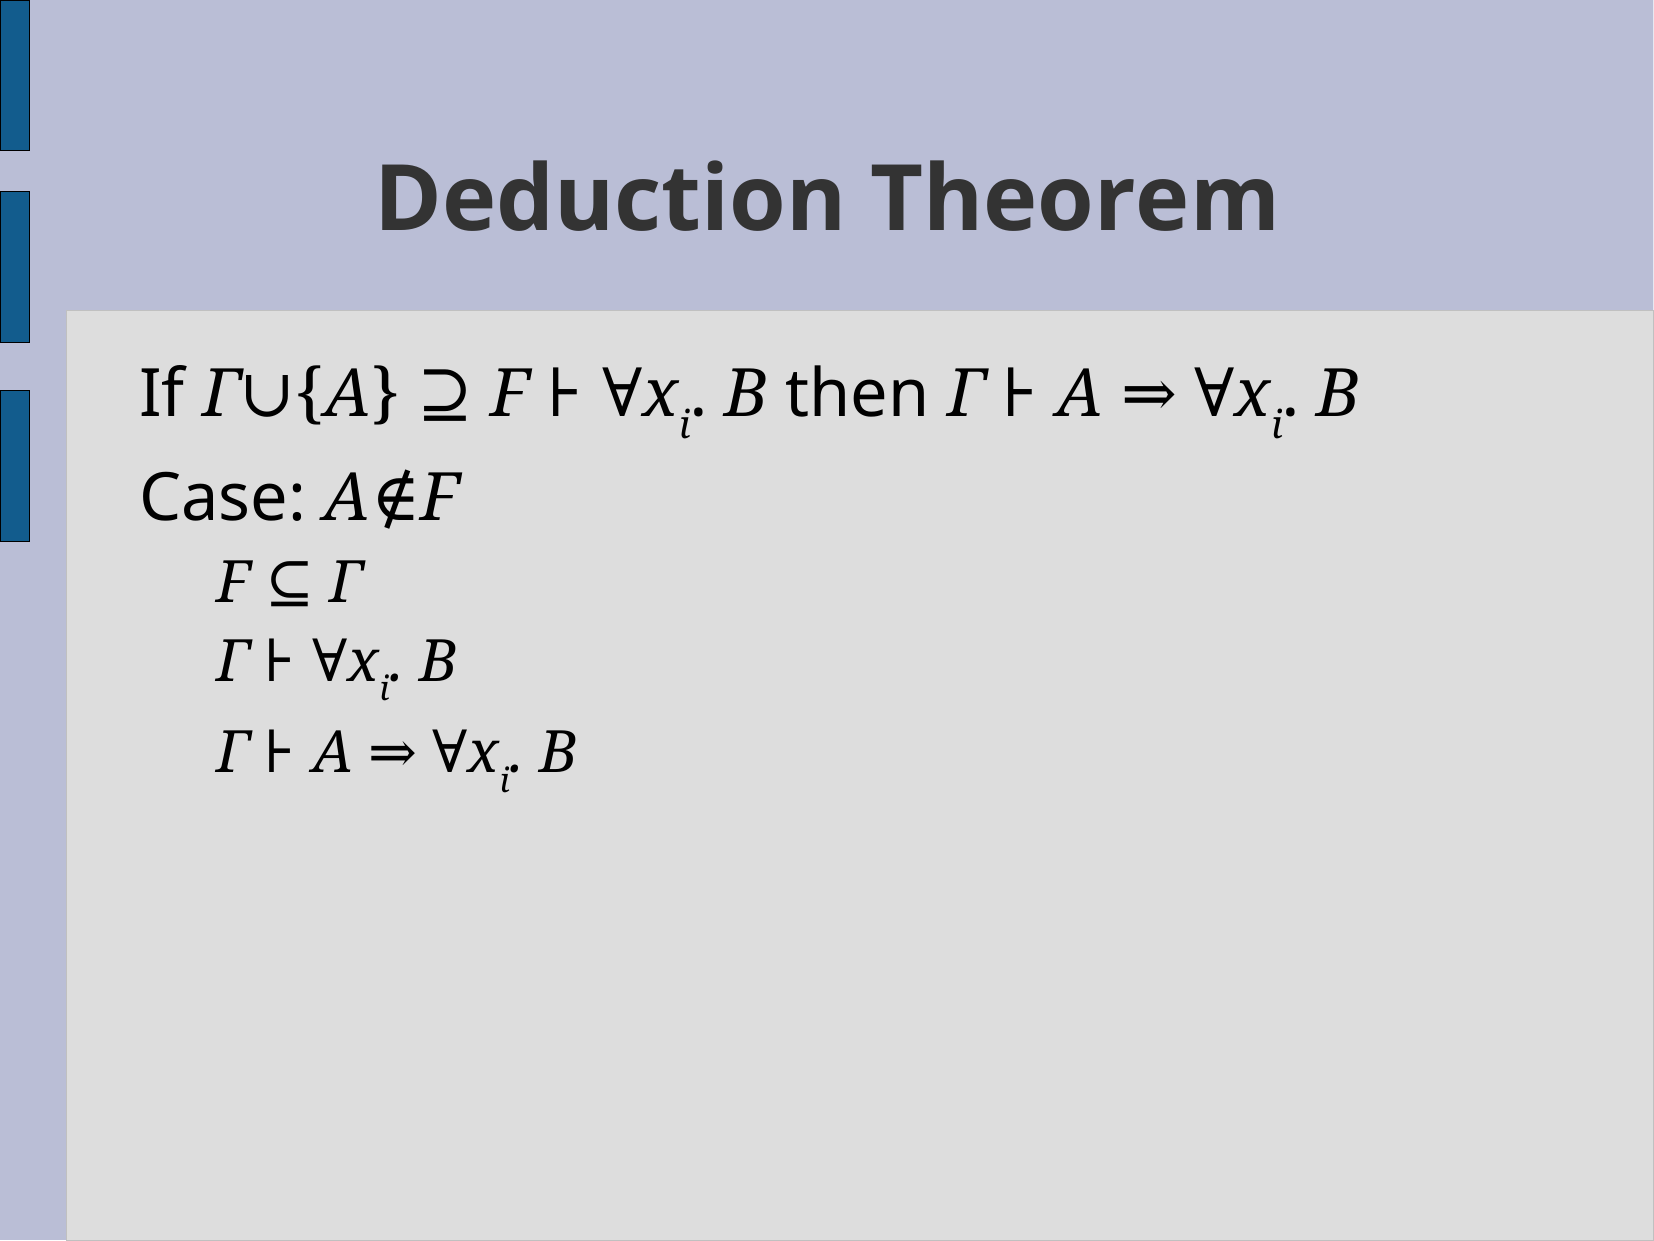

# Deduction Theorem
If Γ∪{A} ⊇ F ⊦ ∀xi. B then Γ ⊦ A ⇒ ∀xi. B
Case: A∉F
F ⊆ Γ
Γ ⊦ ∀xi. B
Γ ⊦ A ⇒ ∀xi. B